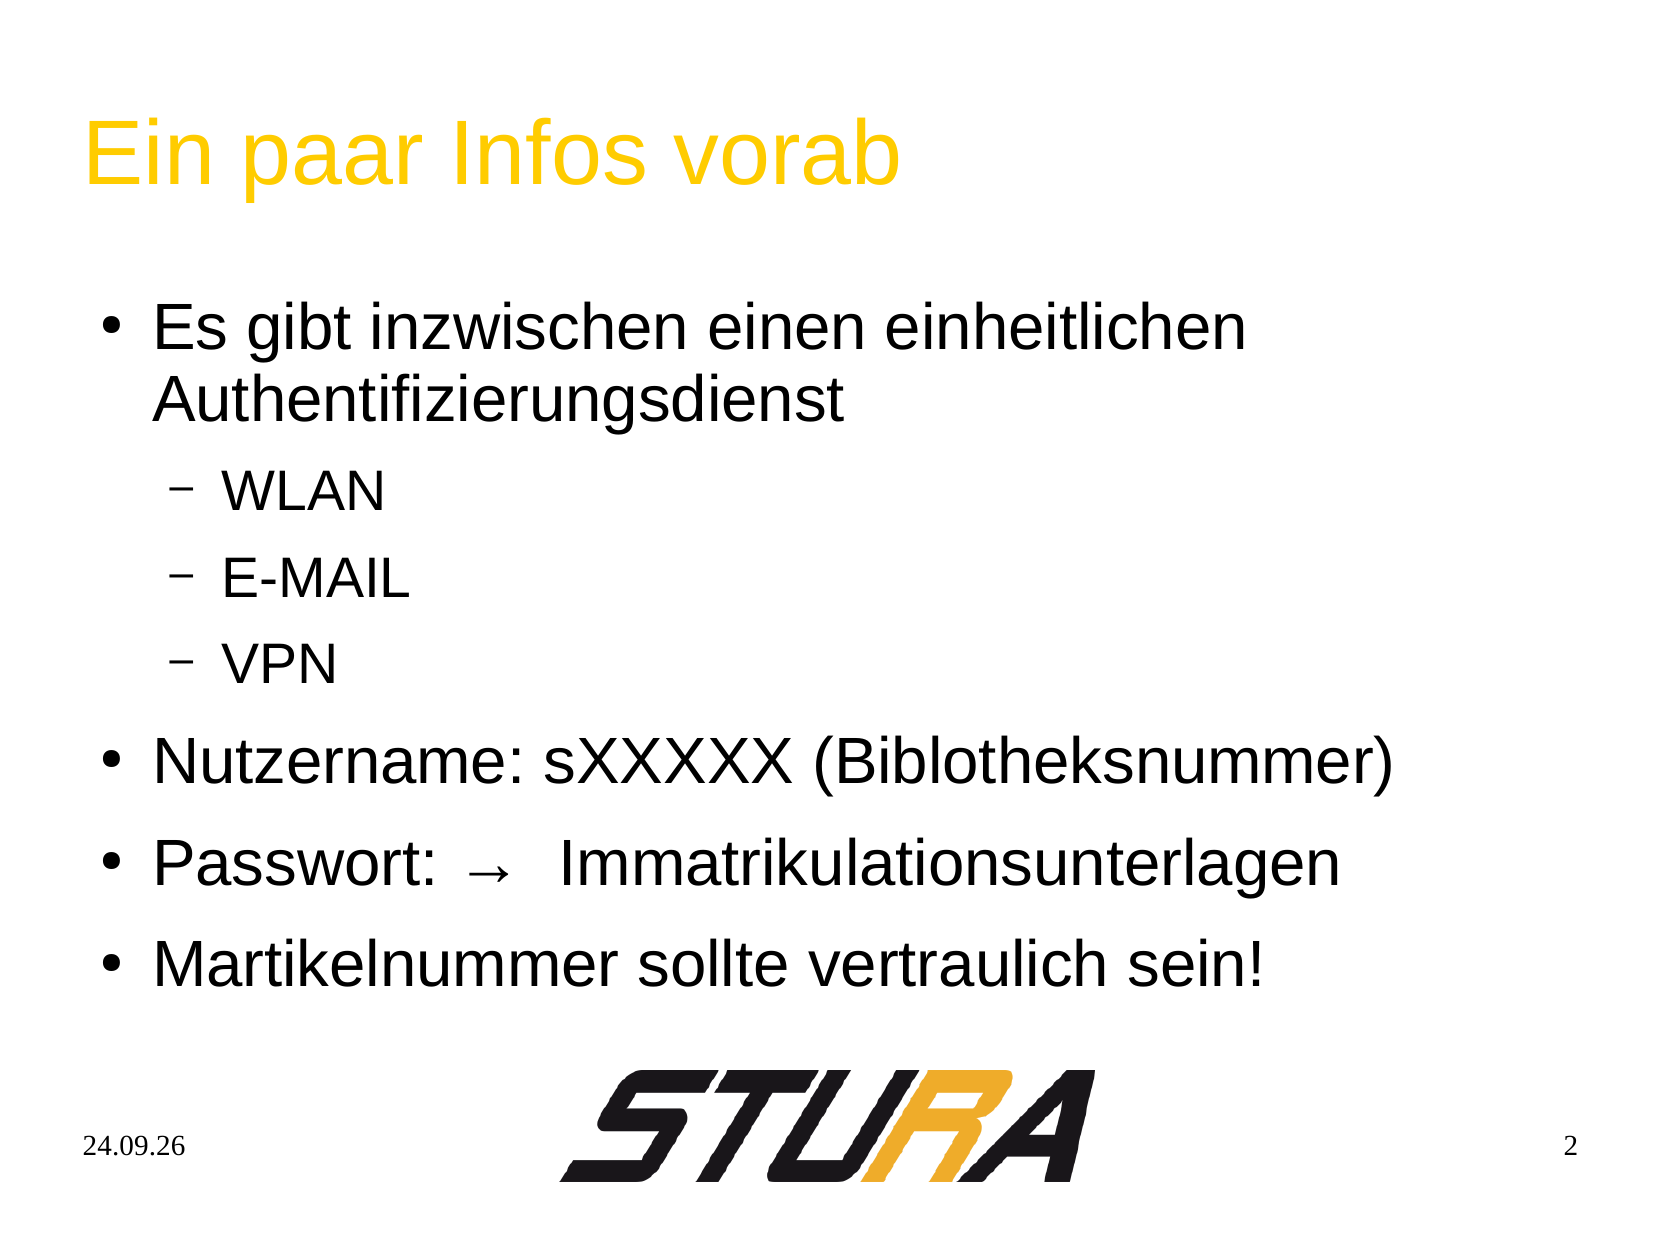

# Ein paar Infos vorab
Es gibt inzwischen einen einheitlichen Authentifizierungsdienst
WLAN
E-MAIL
VPN
Nutzername: sXXXXX (Biblotheksnummer)
Passwort: → Immatrikulationsunterlagen
Martikelnummer sollte vertraulich sein!